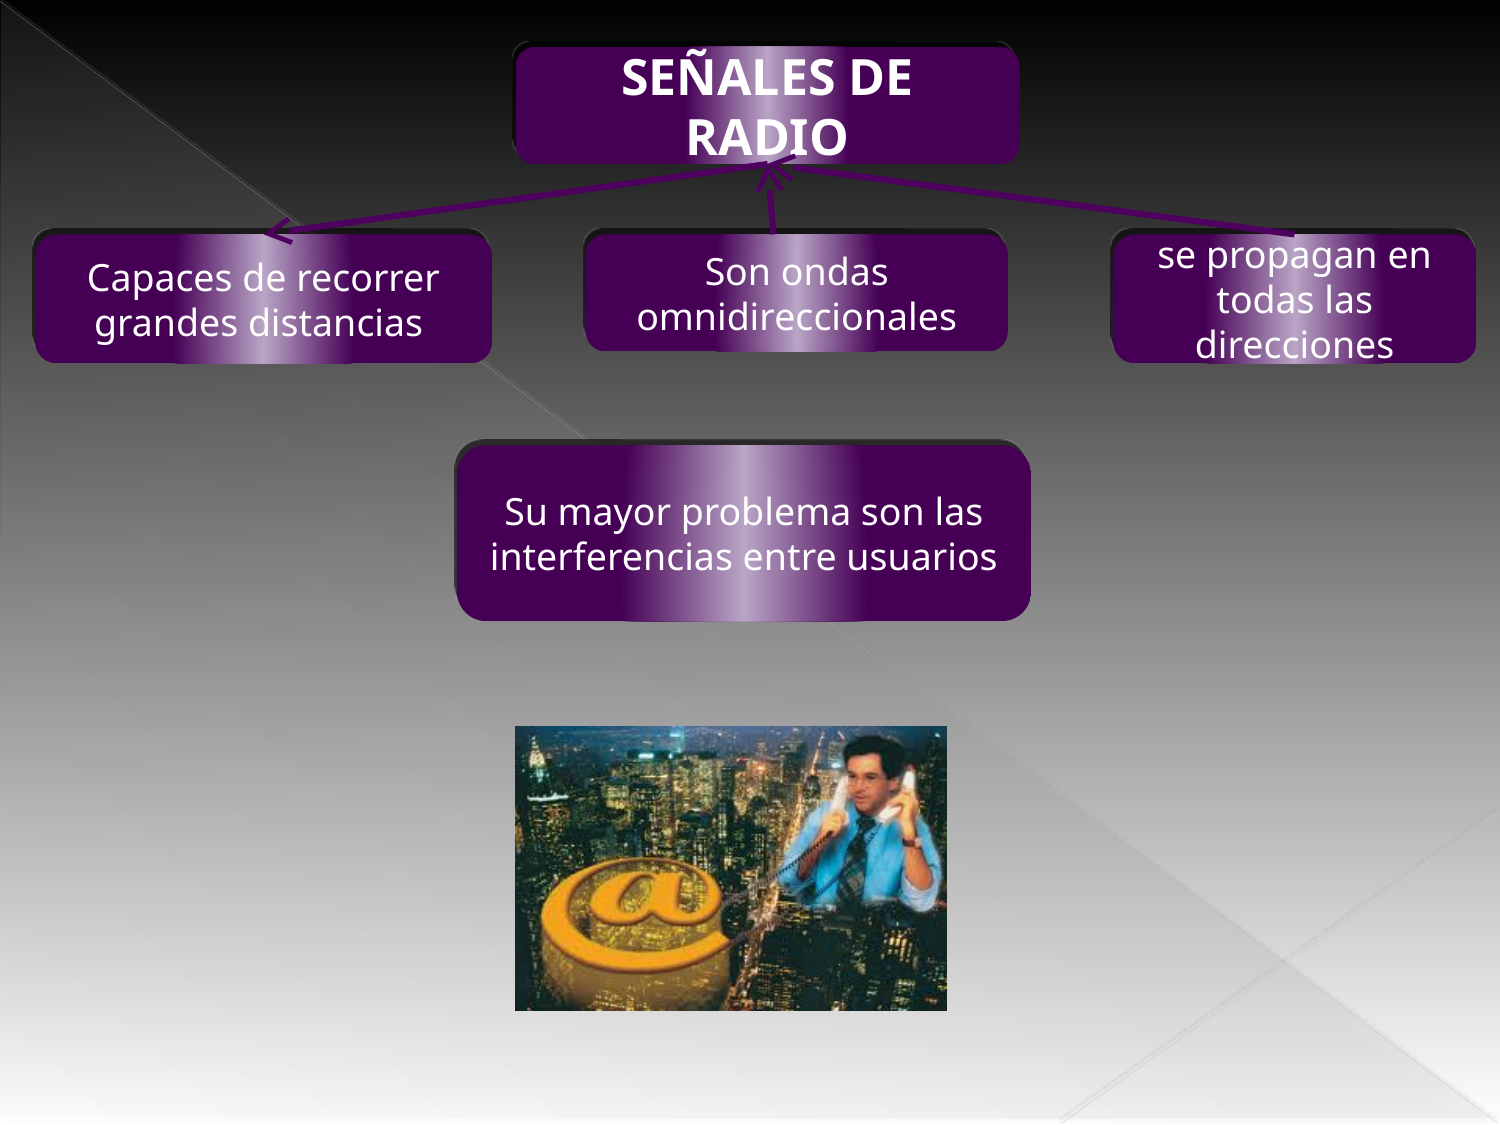

SEÑALES DE RADIO
Capaces de recorrer grandes distancias
Son ondas omnidireccionales
se propagan en todas las direcciones
Su mayor problema son las interferencias entre usuarios